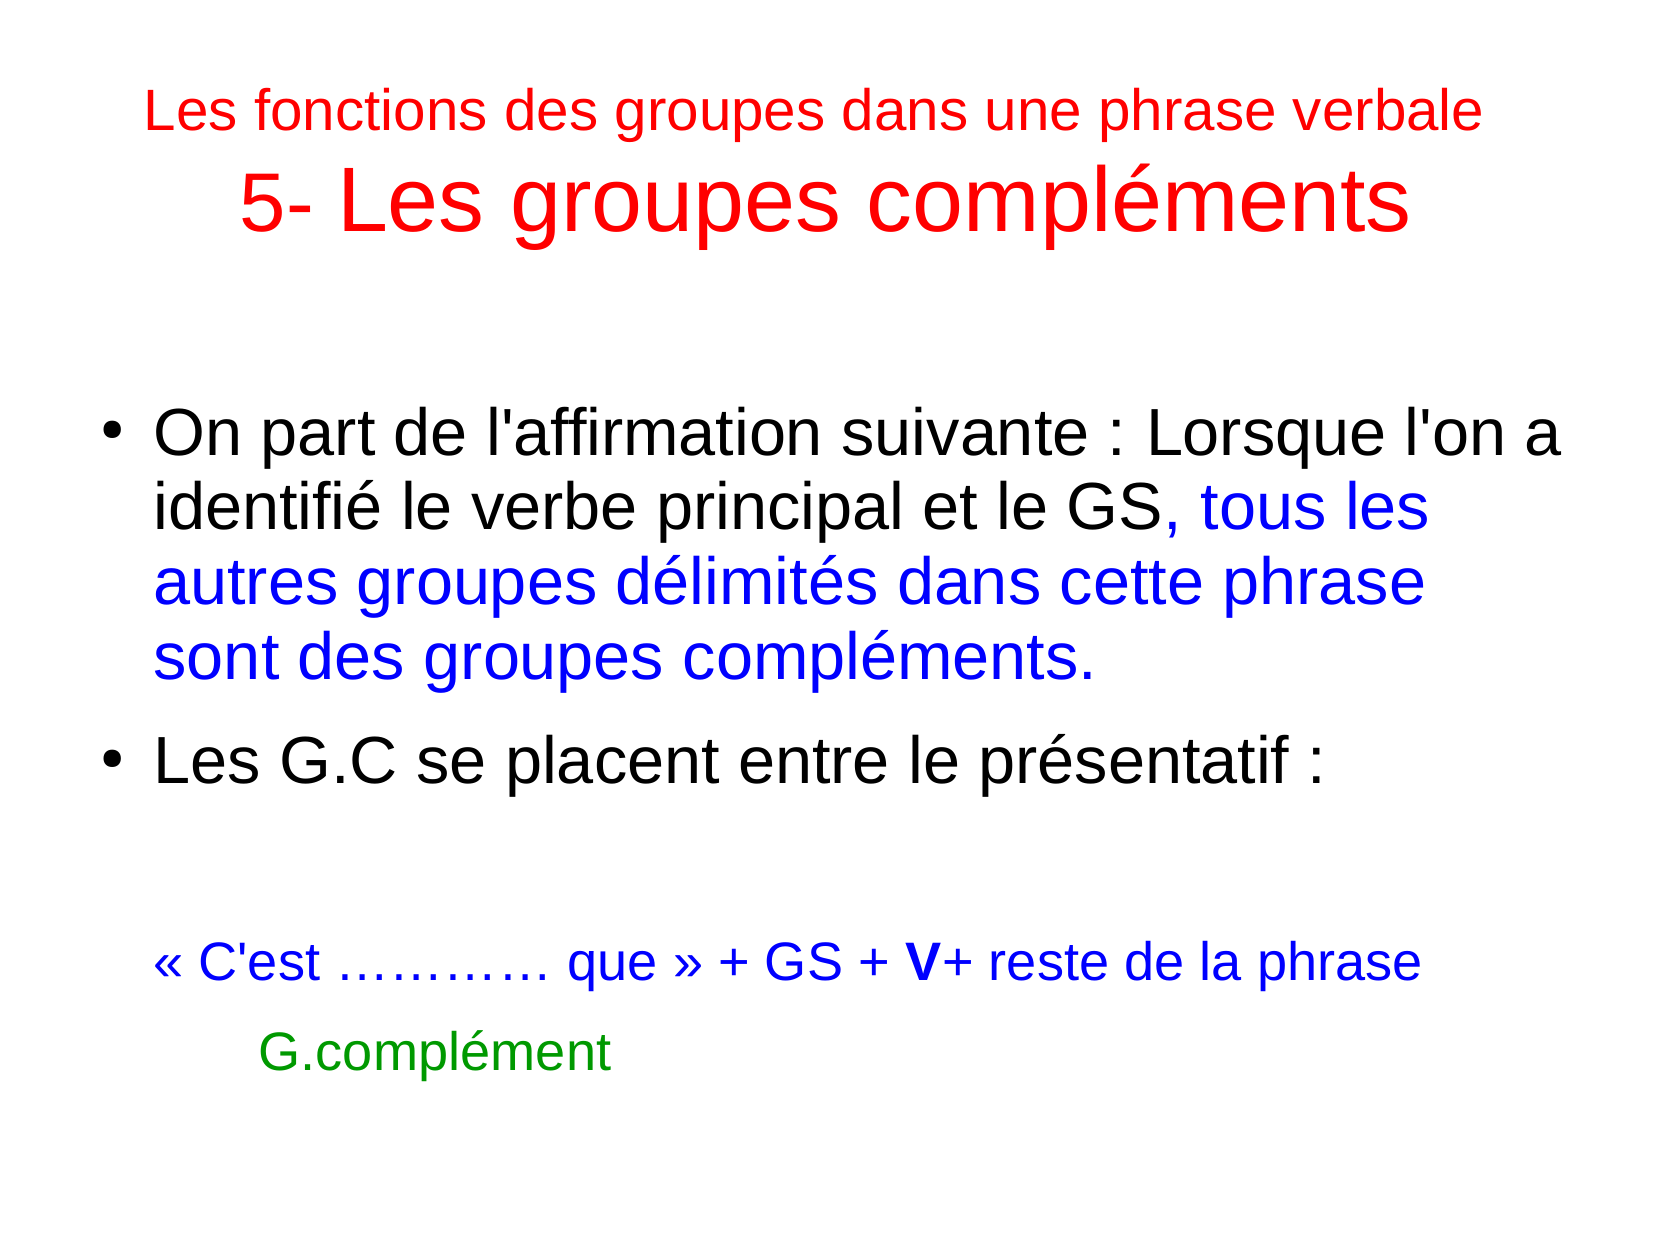

# Les fonctions des groupes dans une phrase verbale 5- Les groupes compléments
On part de l'affirmation suivante : Lorsque l'on a identifié le verbe principal et le GS, tous les autres groupes délimités dans cette phrase sont des groupes compléments.
Les G.C se placent entre le présentatif :
« C'est ………… que » + GS + V+ reste de la phrase
 G.complément